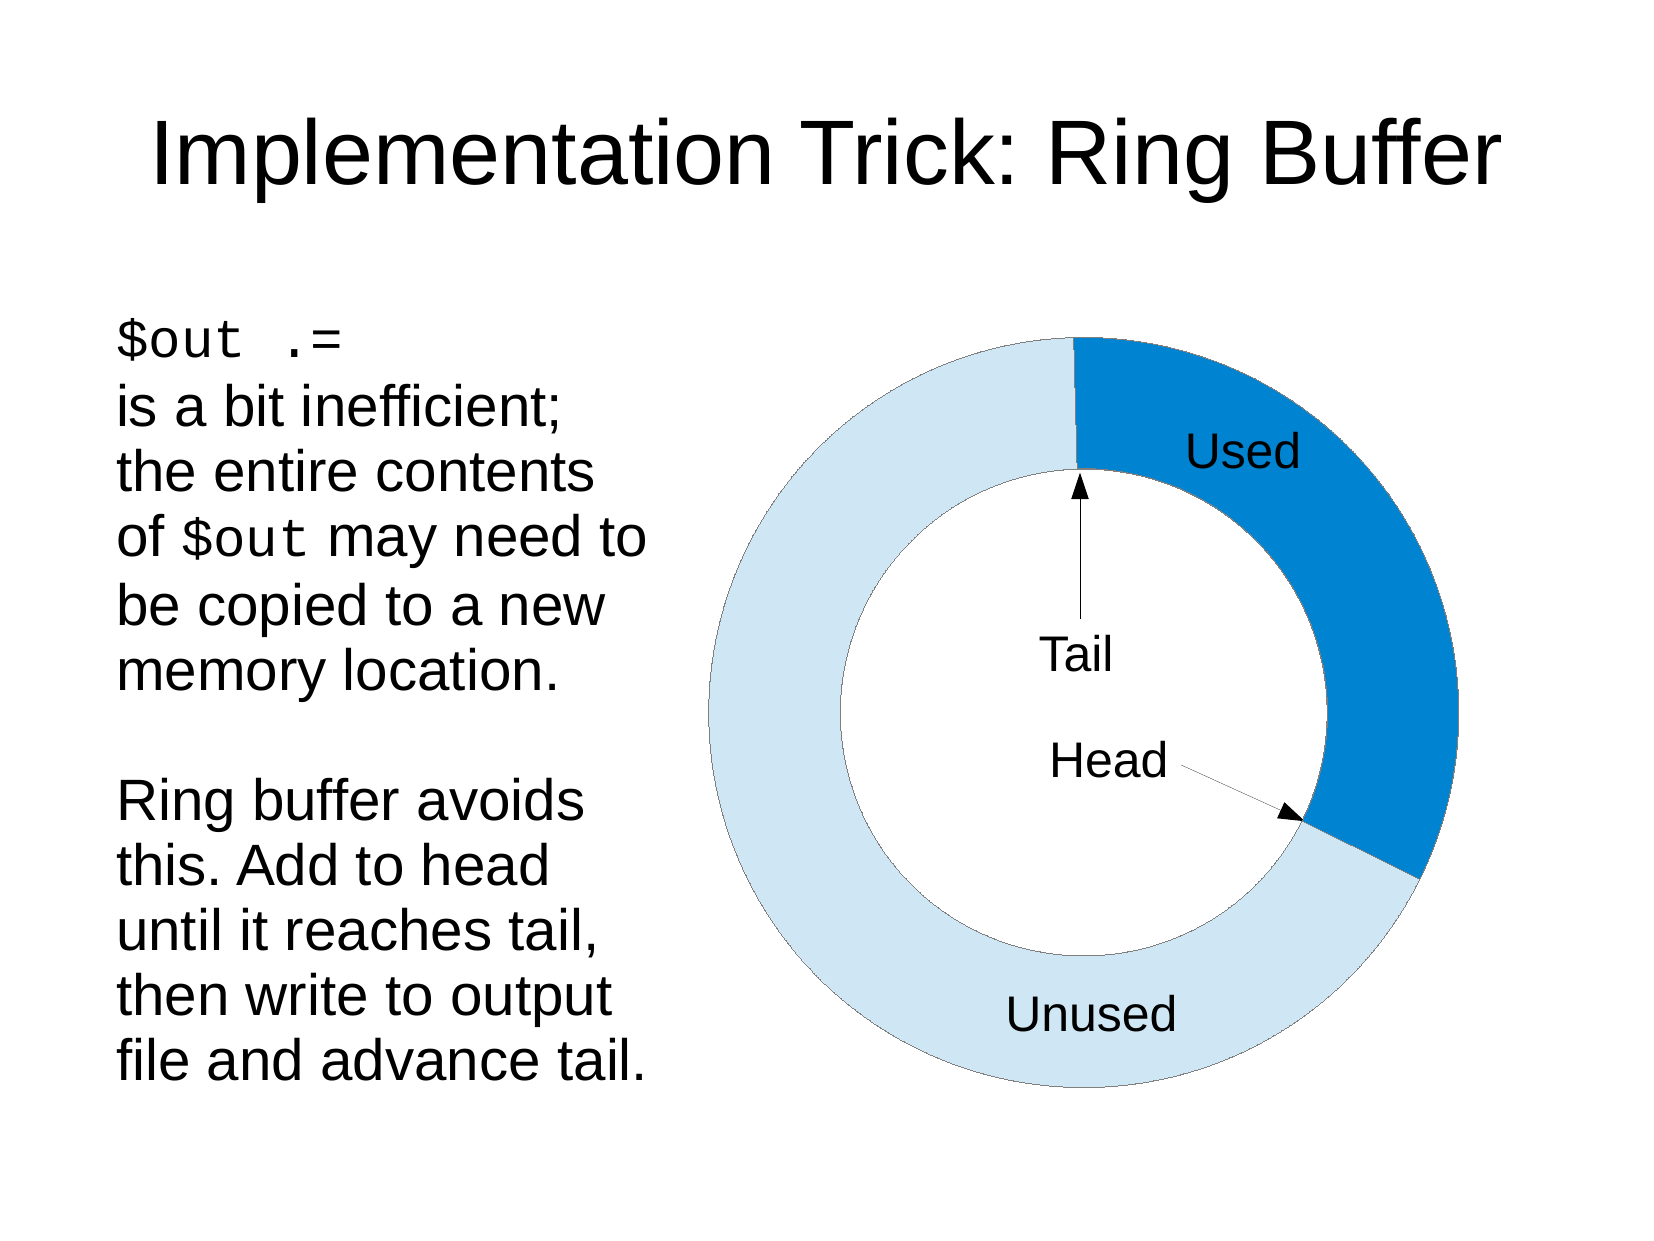

# Implementation Trick: Ring Buffer
$out .=
is a bit inefficient; the entire contents of $out may need to be copied to a new memory location.
Ring buffer avoids this. Add to head until it reaches tail, then write to output file and advance tail.
Used
Tail
Head
Unused